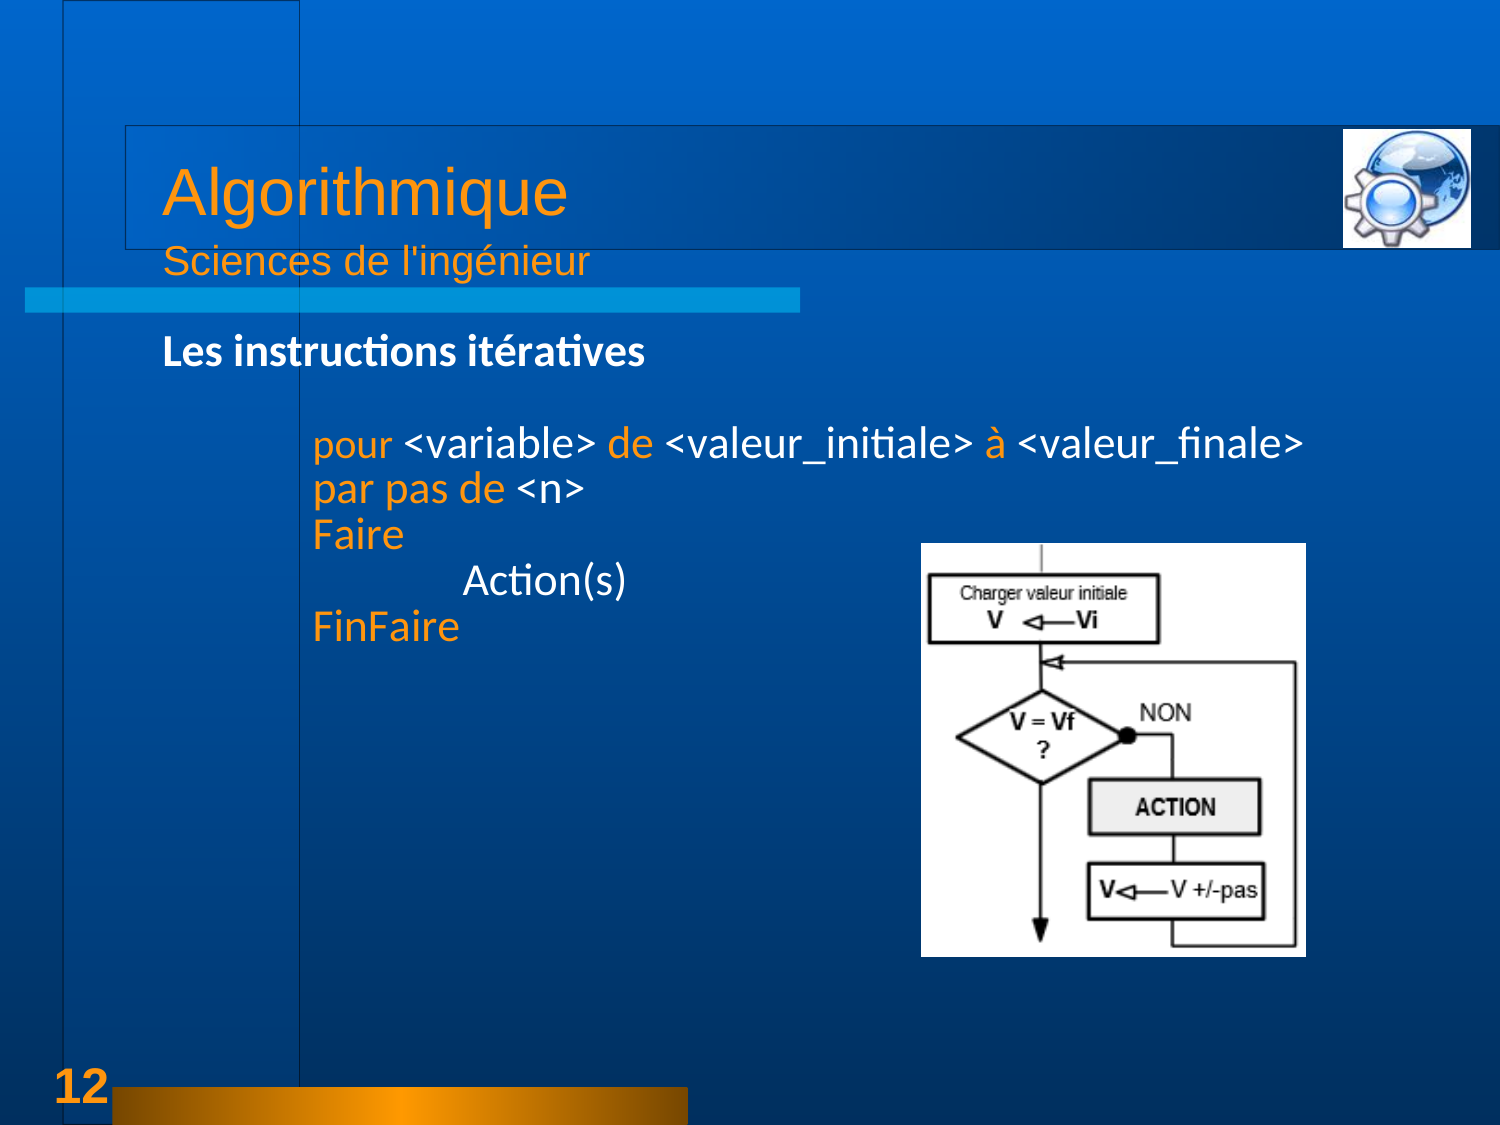

Les instructions itératives
	pour <variable> de <valeur_initiale> à <valeur_finale>
	par pas de <n>
	Faire
		Action(s)
	FinFaire